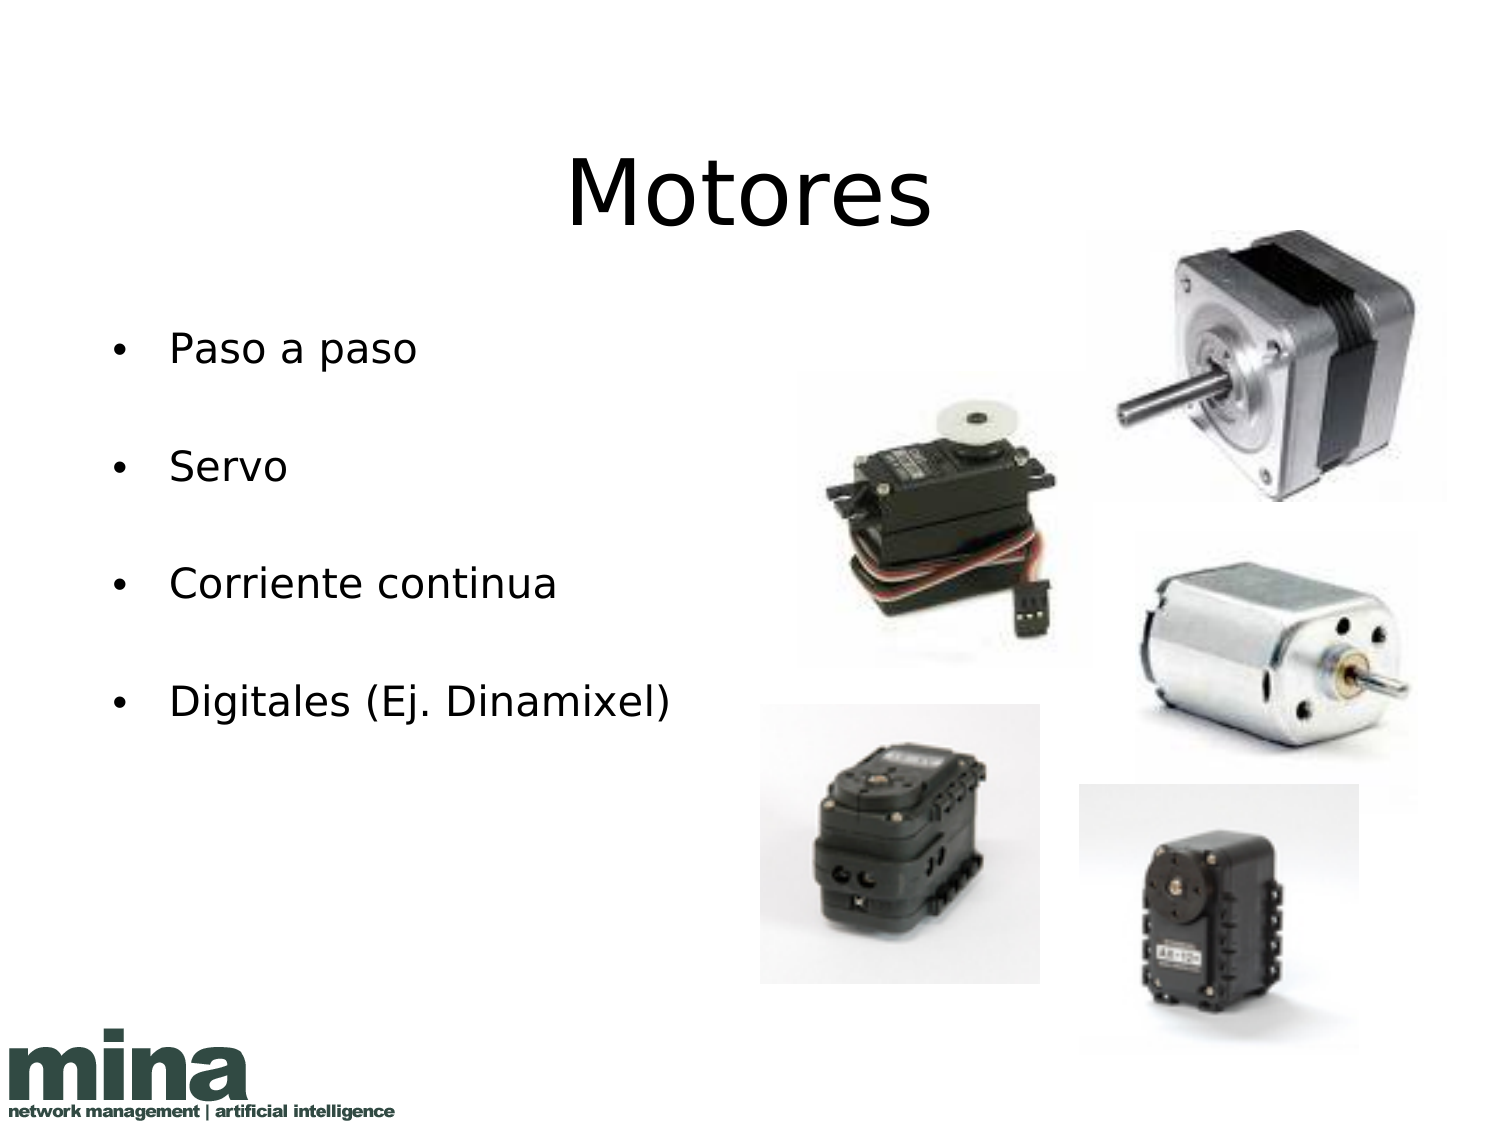

# Motores
Paso a paso
Servo
Corriente continua
Digitales (Ej. Dinamixel)